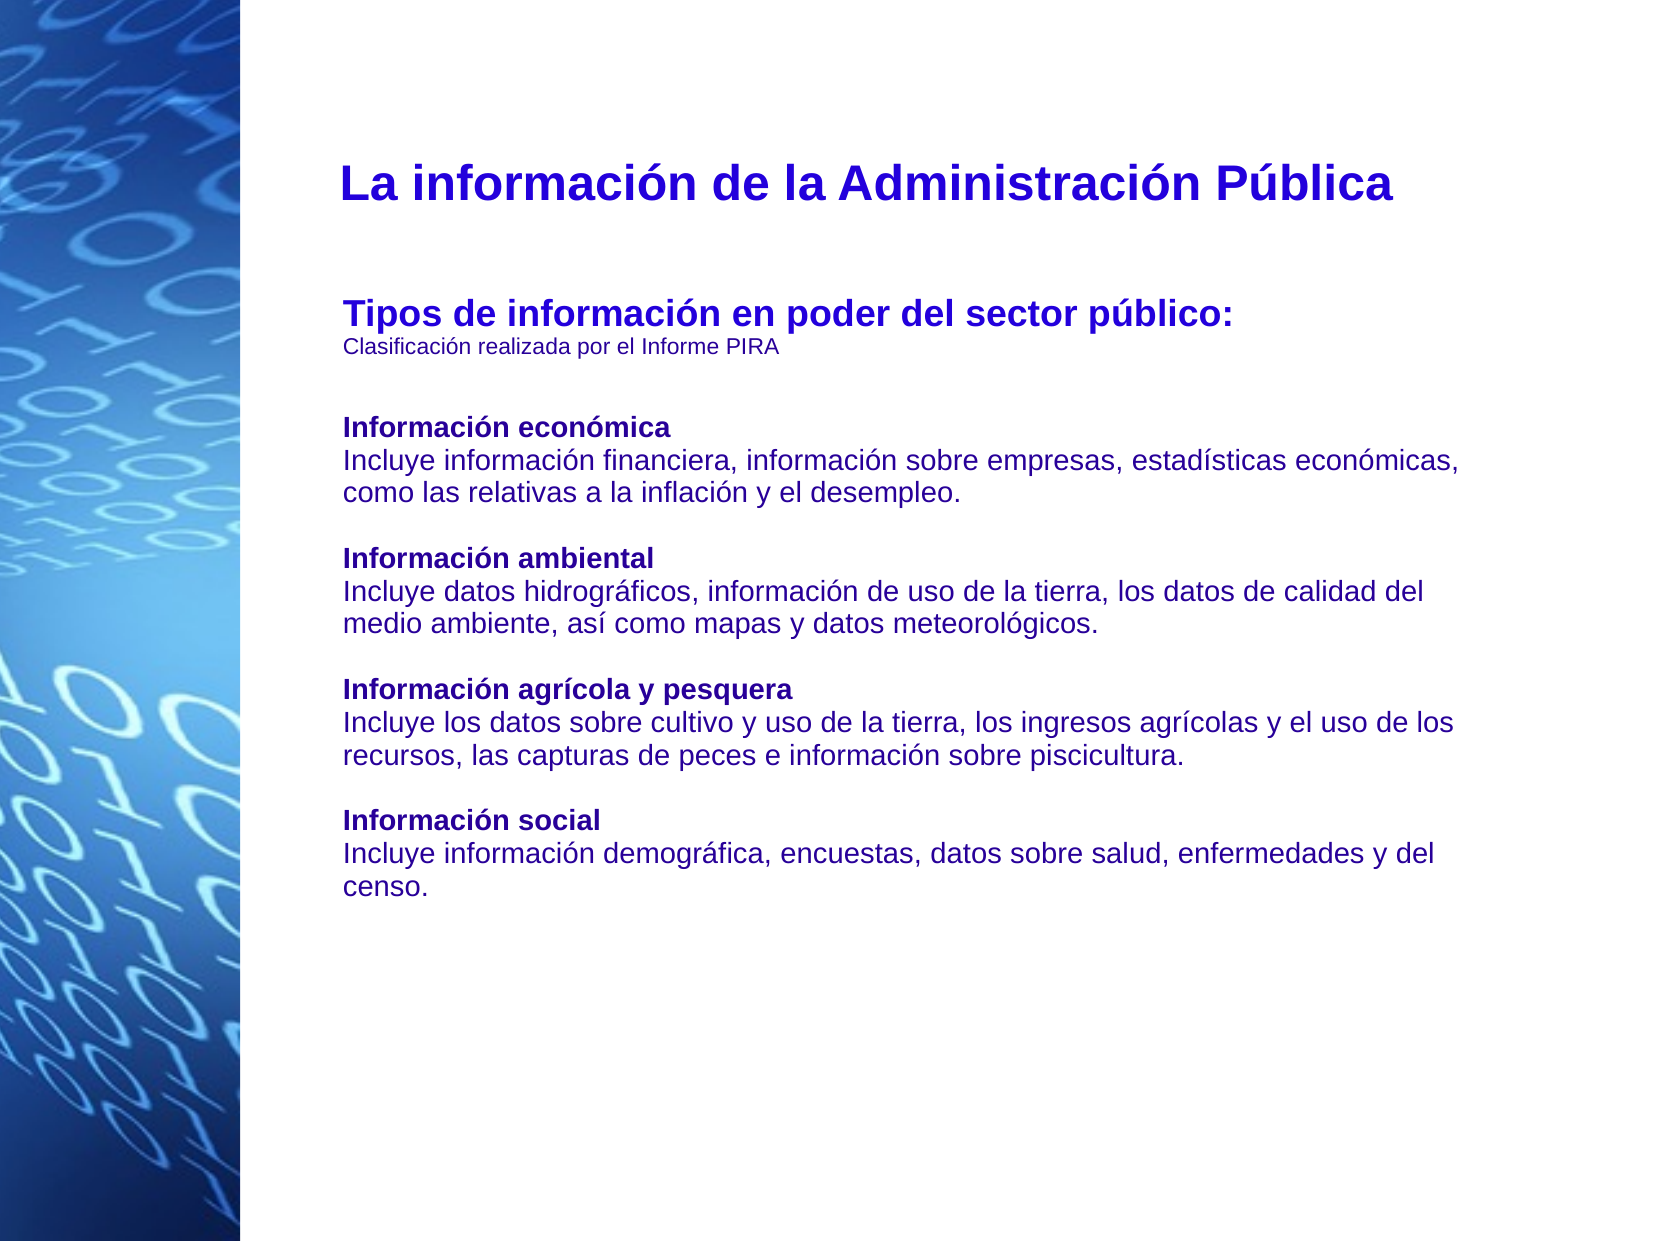

La información de la Administración Pública
Tipos de información en poder del sector público:
Clasificación realizada por el Informe PIRA
Información económica
Incluye información financiera, información sobre empresas, estadísticas económicas, como las relativas a la inflación y el desempleo.
Información ambiental
Incluye datos hidrográficos, información de uso de la tierra, los datos de calidad del medio ambiente, así como mapas y datos meteorológicos.
Información agrícola y pesquera
Incluye los datos sobre cultivo y uso de la tierra, los ingresos agrícolas y el uso de los recursos, las capturas de peces e información sobre piscicultura.
Información social
Incluye información demográfica, encuestas, datos sobre salud, enfermedades y del censo.